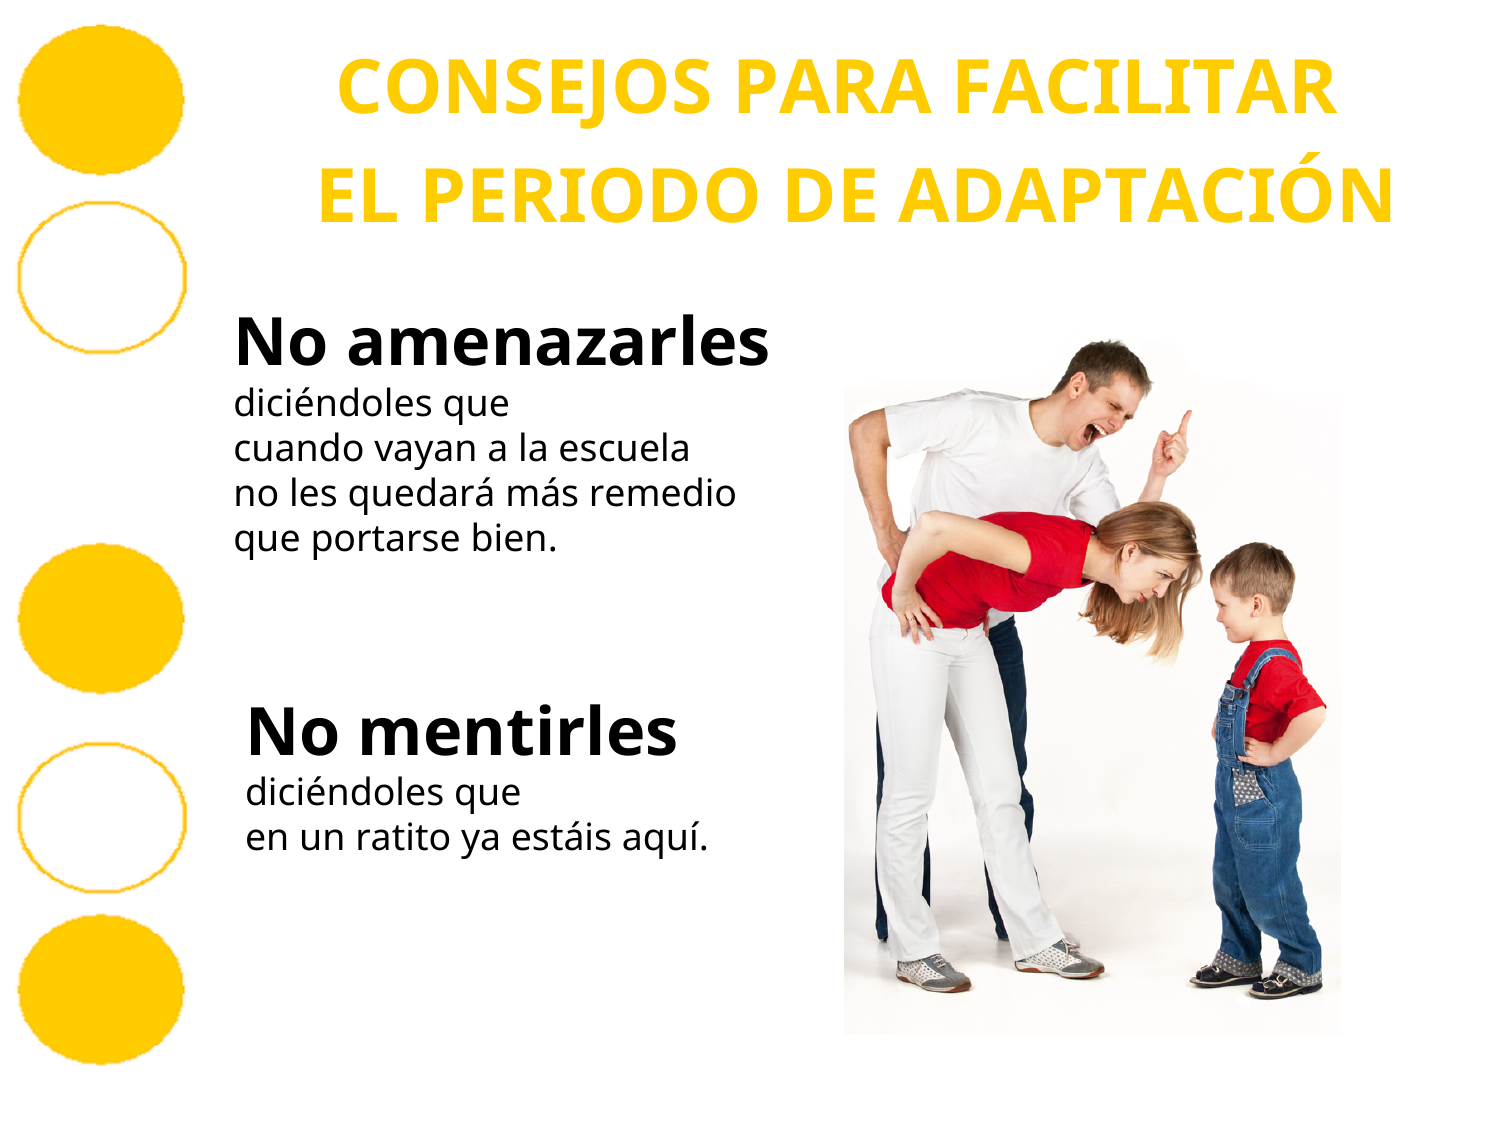

CONSEJOS PARA FACILITAR
EL PERIODO DE ADAPTACIÓN
No amenazarles
diciéndoles que
cuando vayan a la escuela
no les quedará más remedio
que portarse bien.
No mentirles
diciéndoles que
en un ratito ya estáis aquí.